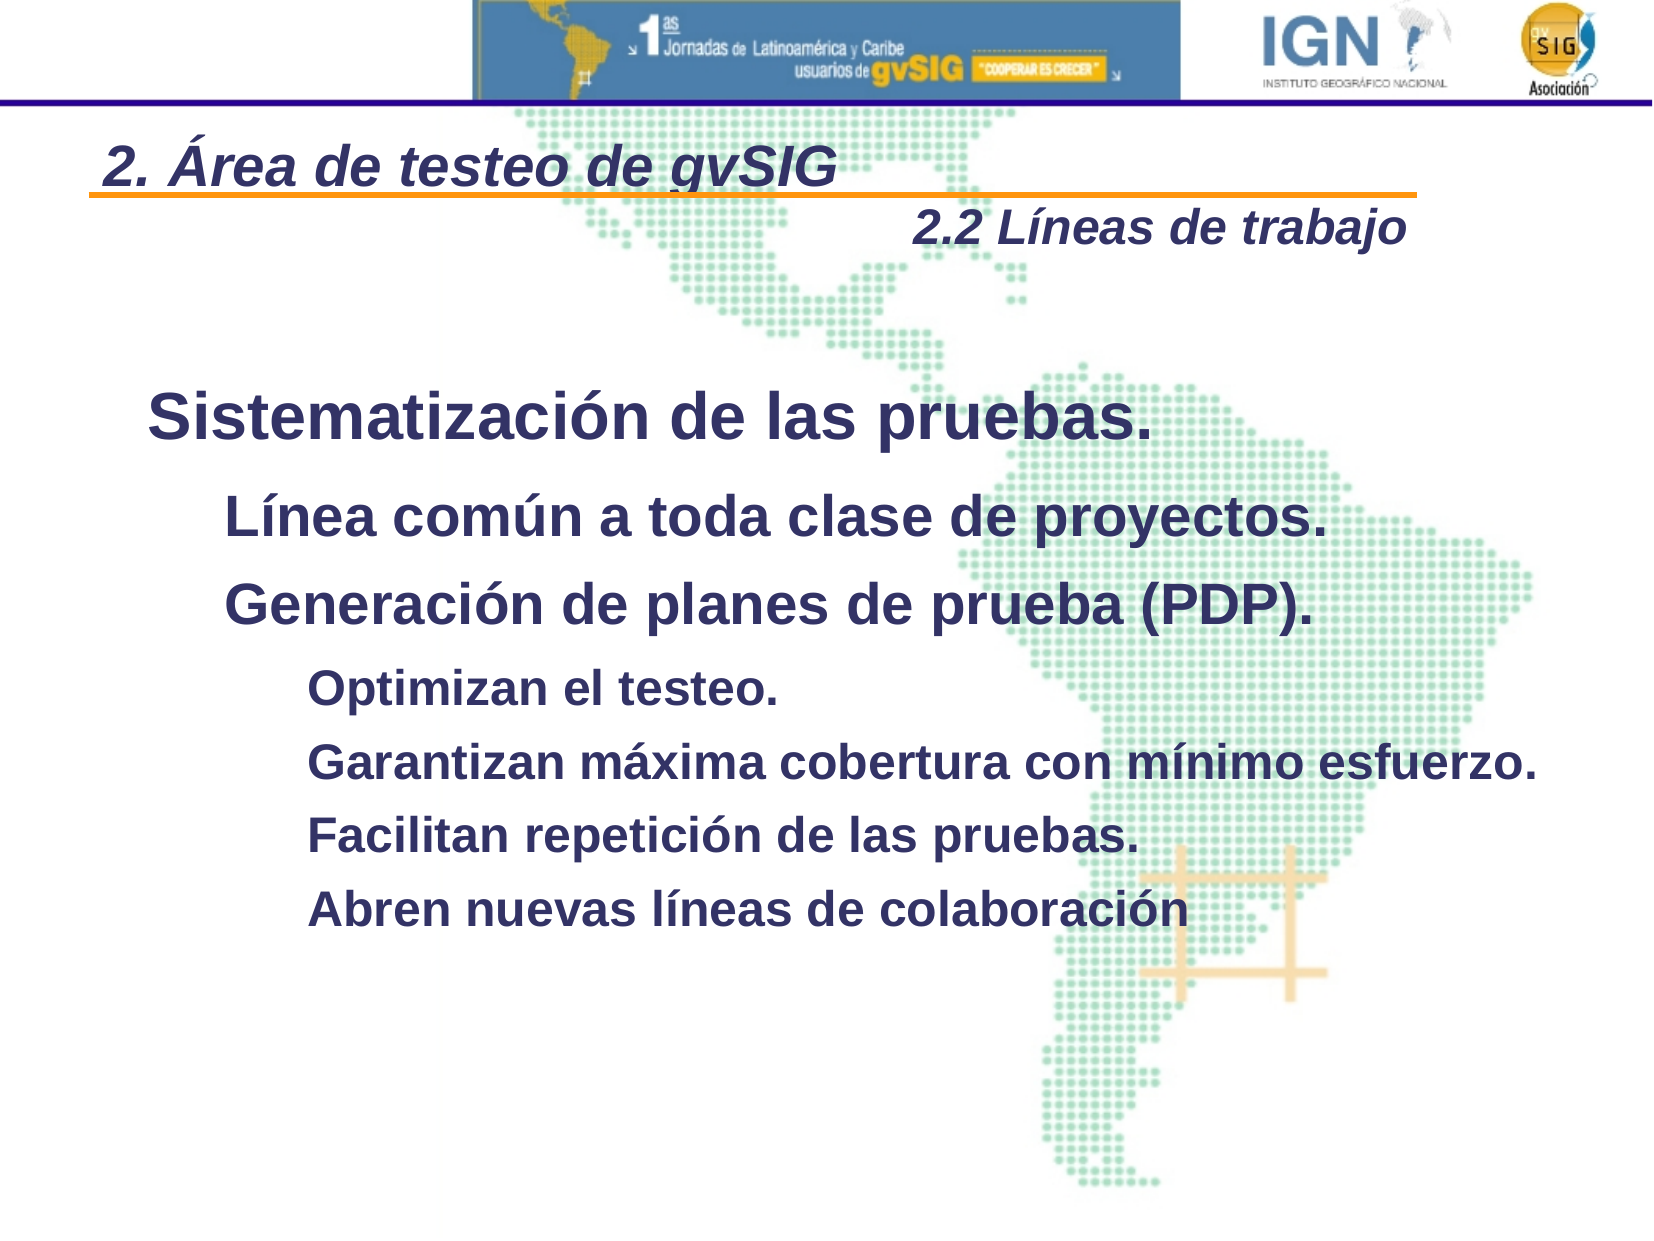

2. Área de testeo de gvSIG
2.2 Líneas de trabajo
# Sistematización de las pruebas.
Línea común a toda clase de proyectos.
Generación de planes de prueba (PDP).
Optimizan el testeo.
Garantizan máxima cobertura con mínimo esfuerzo.
Facilitan repetición de las pruebas.
Abren nuevas líneas de colaboración